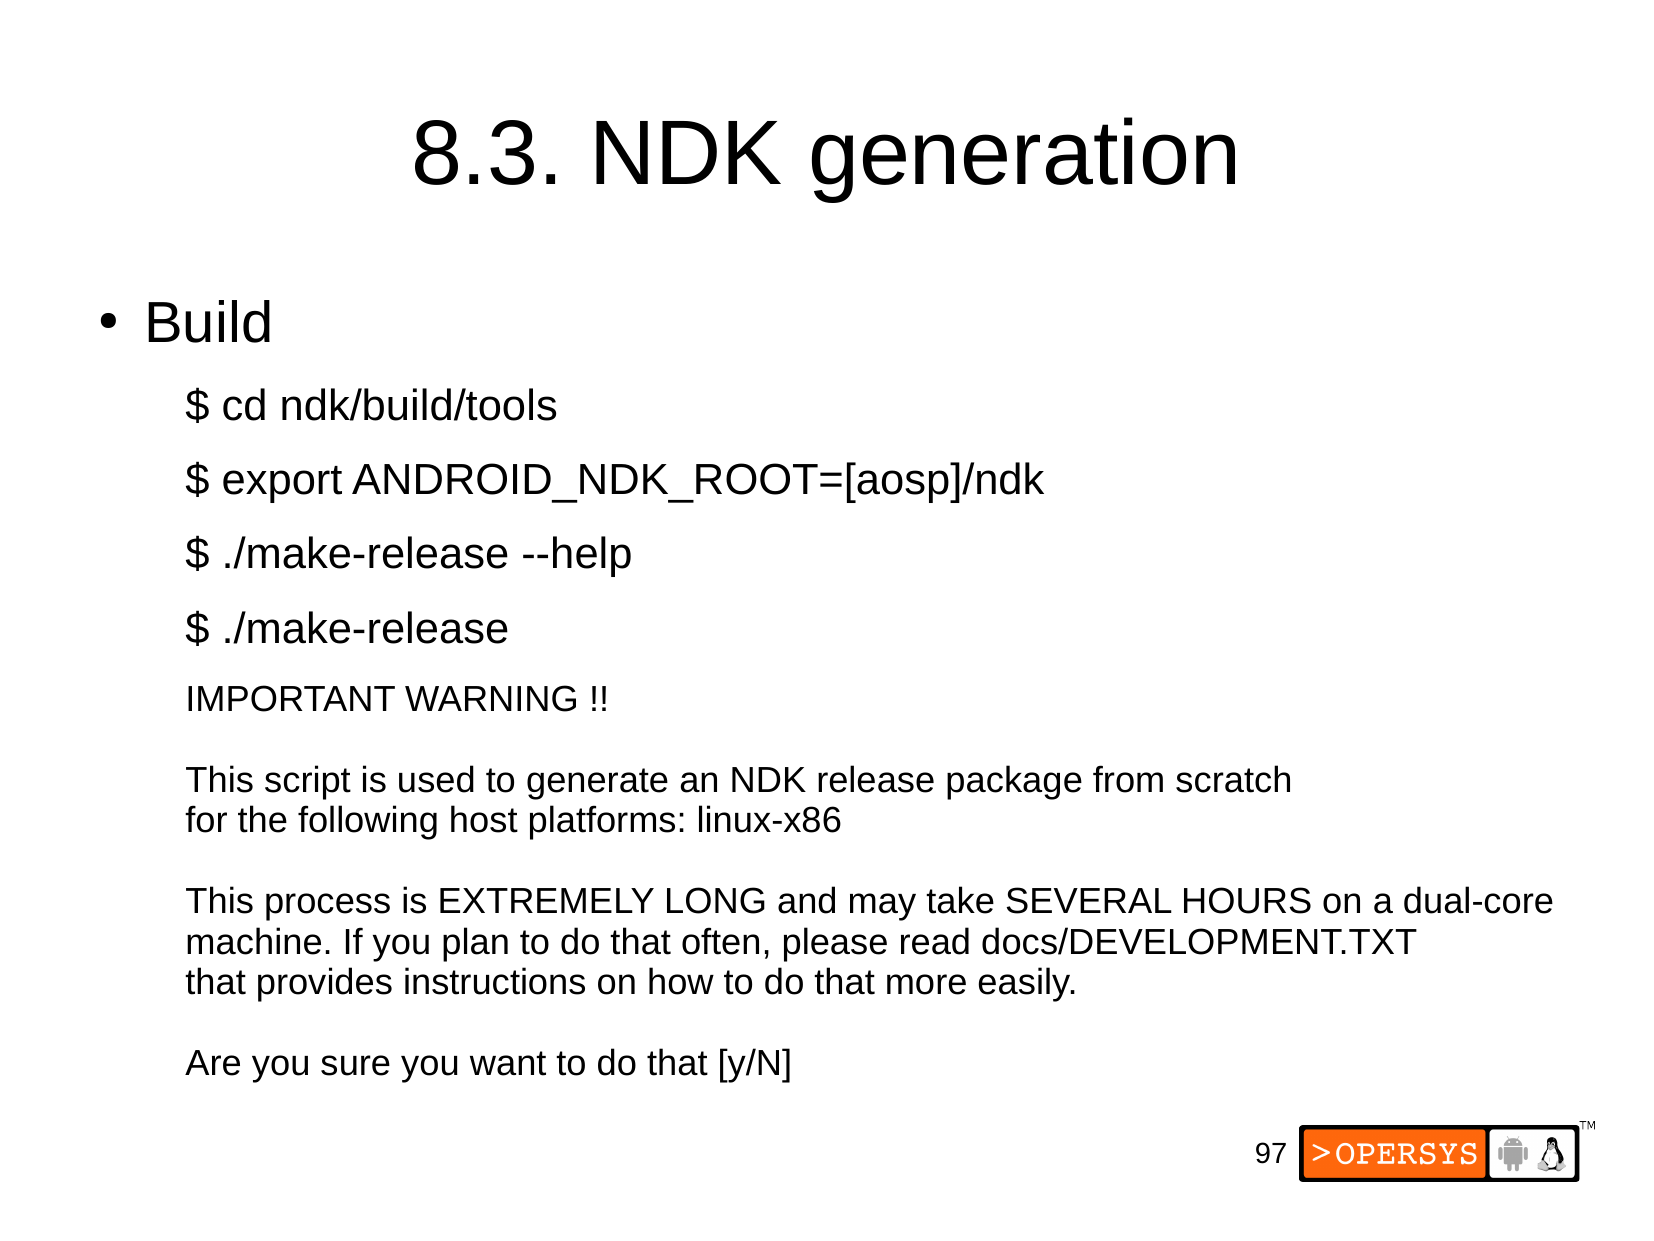

# 8.3. NDK generation
Build
$ cd ndk/build/tools
$ export ANDROID_NDK_ROOT=[aosp]/ndk
$ ./make-release --help
$ ./make-release
IMPORTANT WARNING !!
This script is used to generate an NDK release package from scratch
for the following host platforms: linux-x86
This process is EXTREMELY LONG and may take SEVERAL HOURS on a dual-core
machine. If you plan to do that often, please read docs/DEVELOPMENT.TXT
that provides instructions on how to do that more easily.
Are you sure you want to do that [y/N]